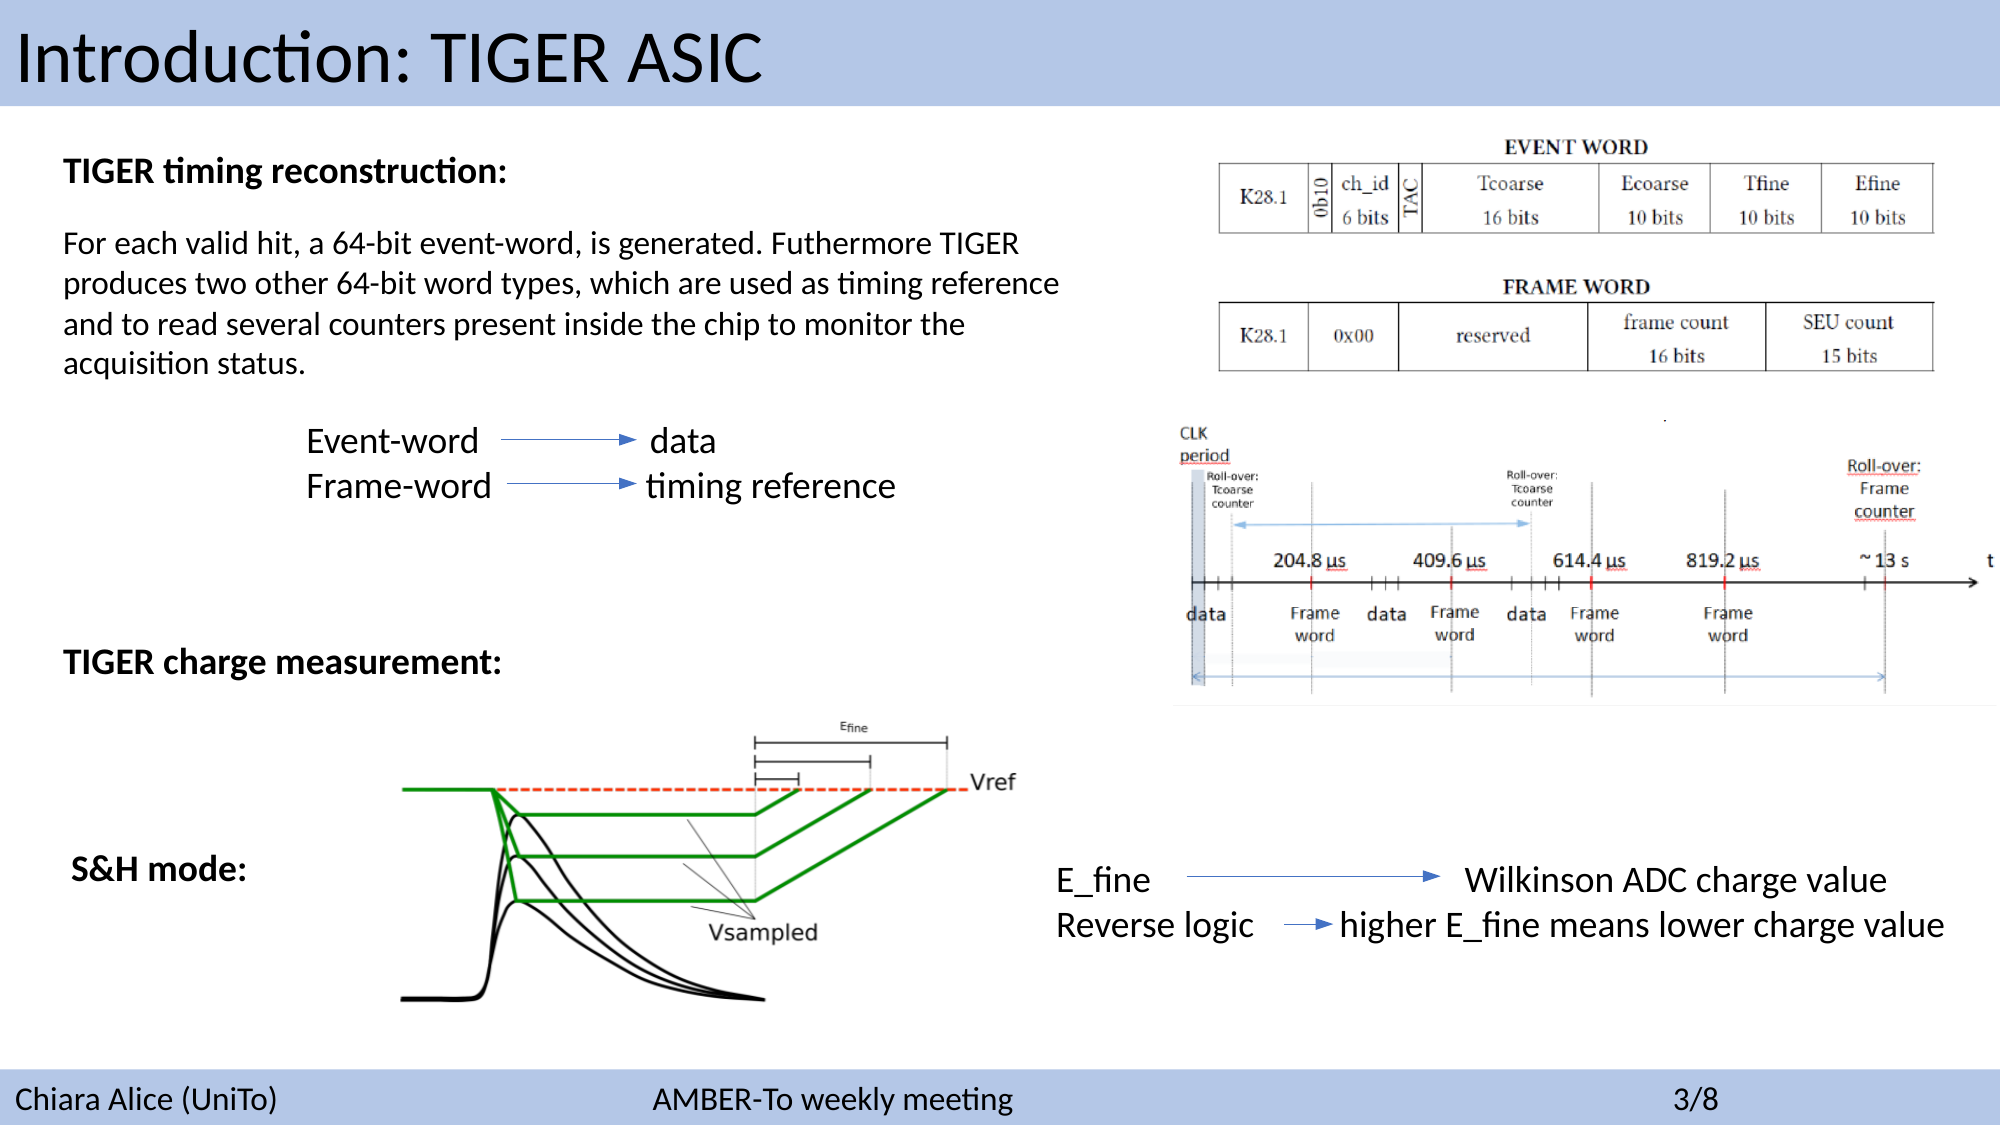

Introduction: TIGER ASIC
TIGER timing reconstruction:
For each valid hit, a 64-bit event-word, is generated. Futhermore TIGER
produces two other 64-bit word types, which are used as timing reference and to read several counters present inside the chip to monitor the acquisition status.
Event-word data
Frame-word timing reference
TIGER charge measurement:
S&H mode:
E_fine Wilkinson ADC charge value
Reverse logic higher E_fine means lower charge value
Chiara Alice (UniTo)			 AMBER-To weekly meeting 3/8